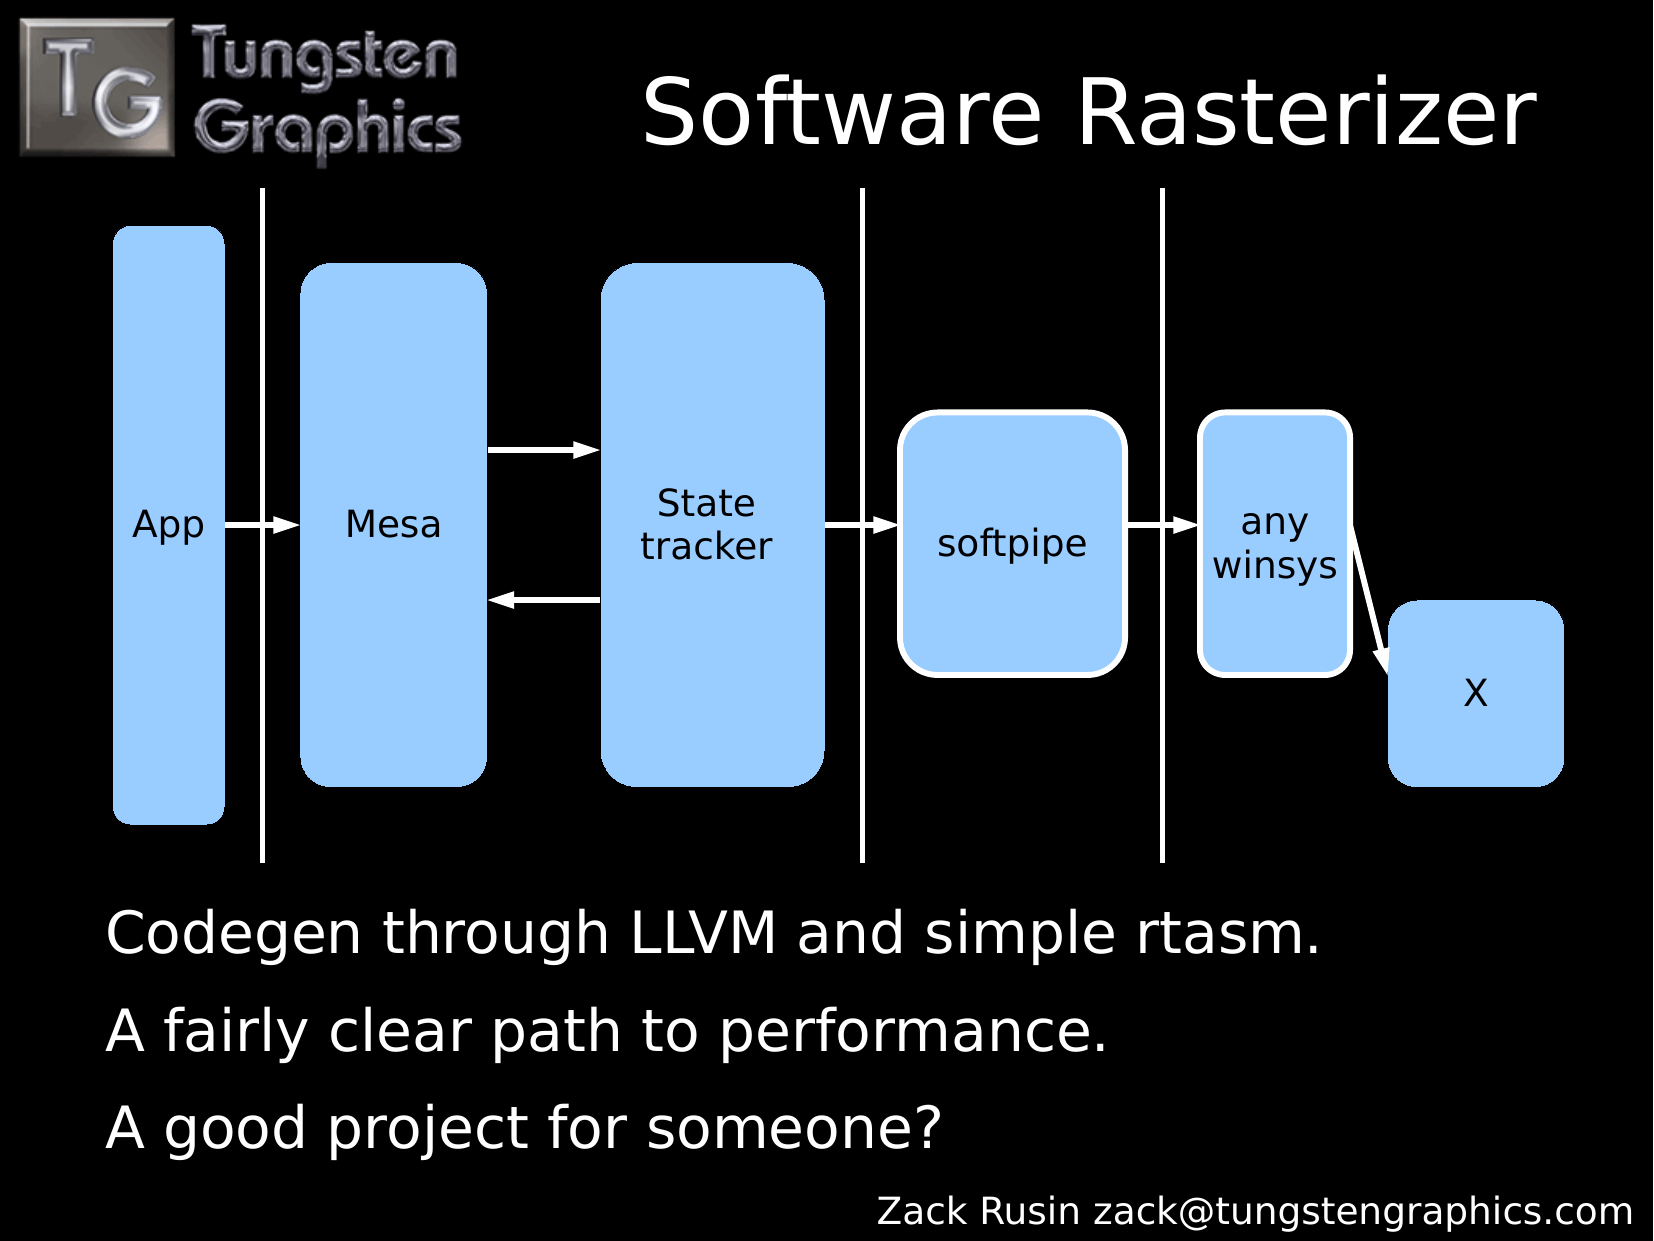

# Software Rasterizer
App
Mesa
State
tracker
softpipe
any
winsys
X
Codegen through LLVM and simple rtasm.
A fairly clear path to performance.
A good project for someone?
Zack Rusin zack@tungstengraphics.com